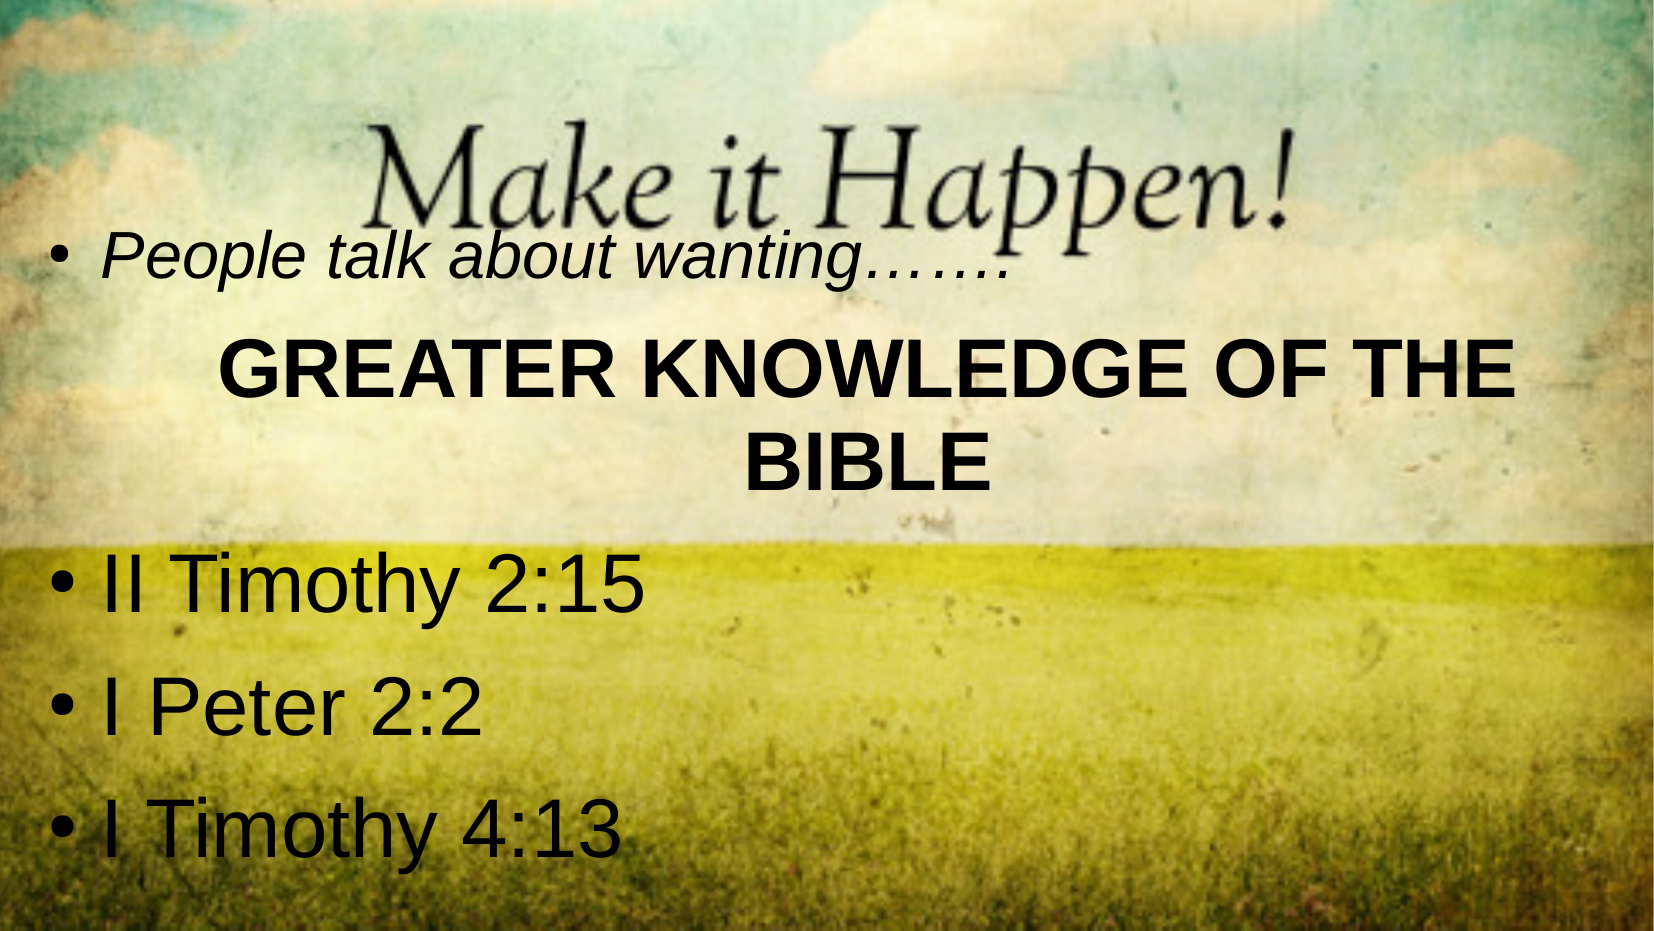

# People talk about wanting…….
GREATER KNOWLEDGE OF THE BIBLE
II Timothy 2:15
I Peter 2:2
I Timothy 4:13